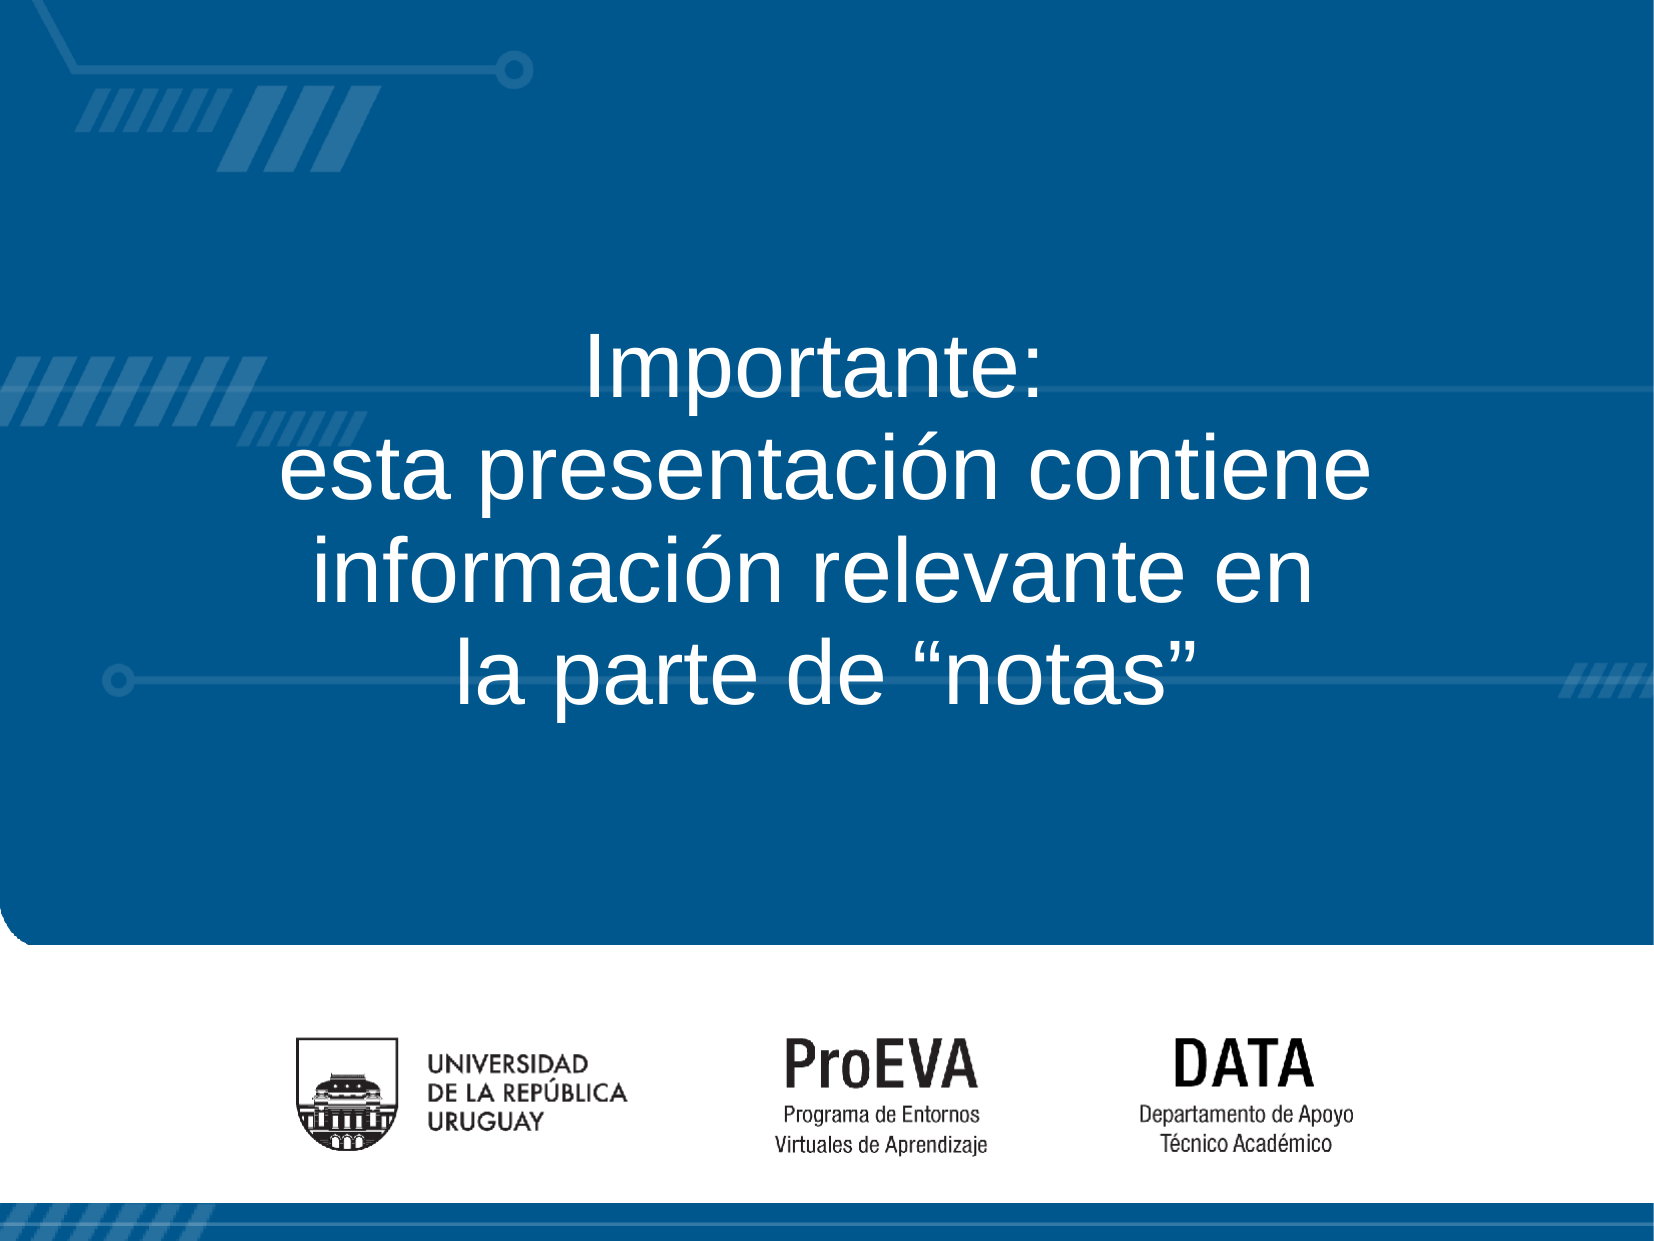

# Importante: esta presentación contiene información relevante en la parte de “notas”